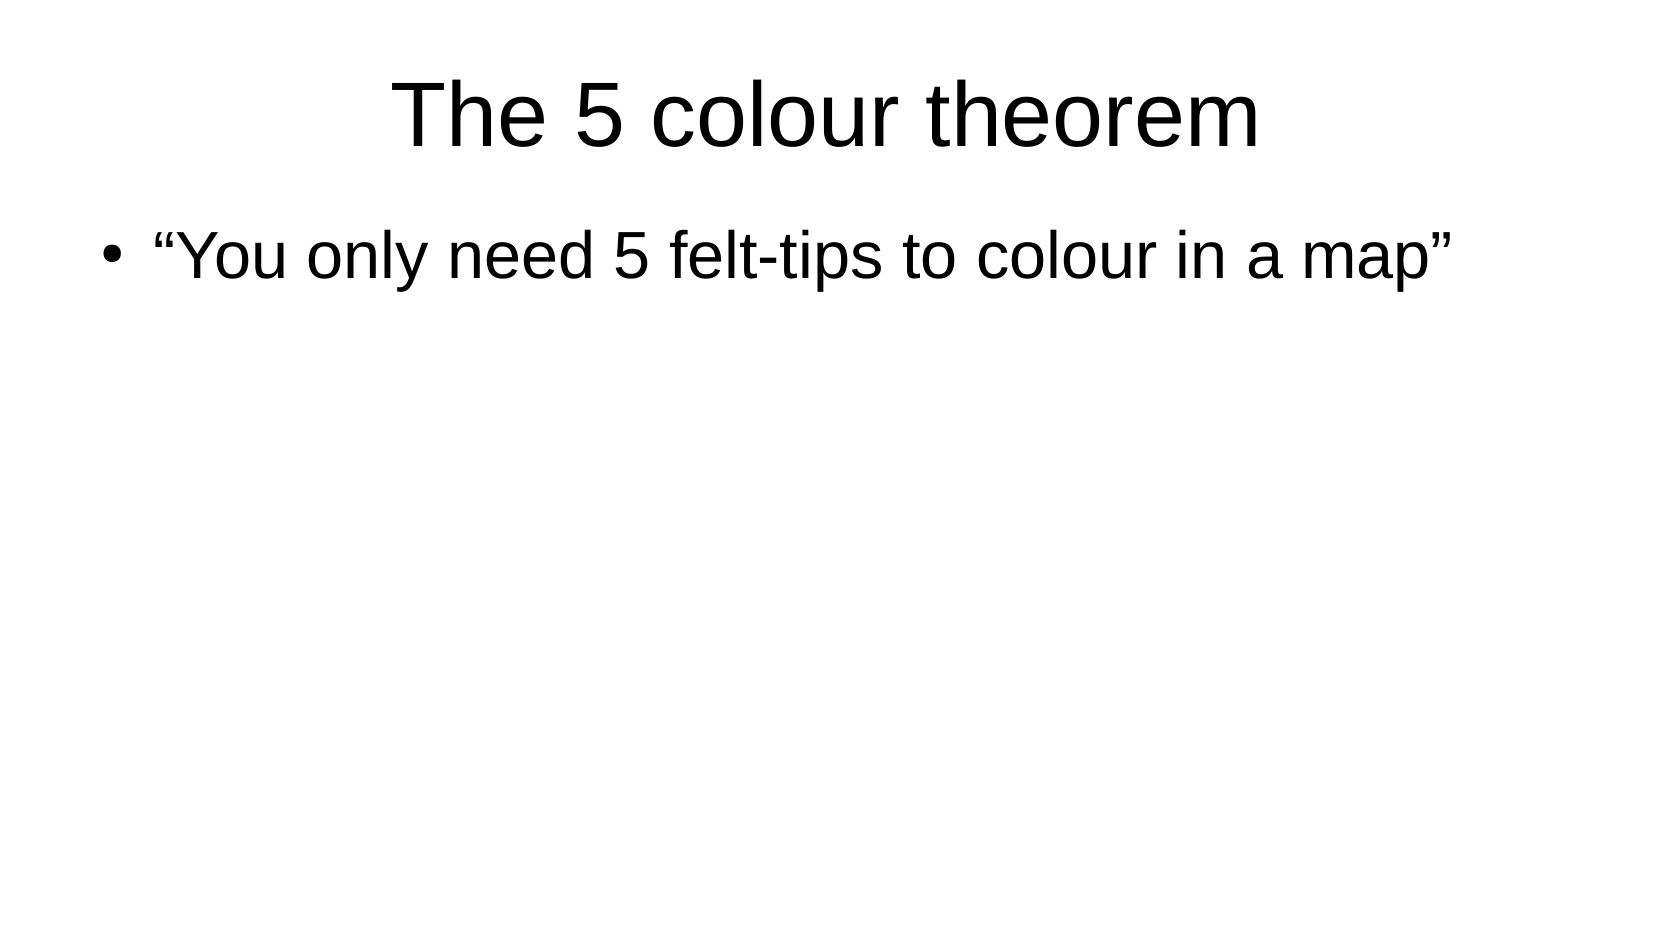

# The 5 colour theorem
“You only need 5 felt-tips to colour in a map”